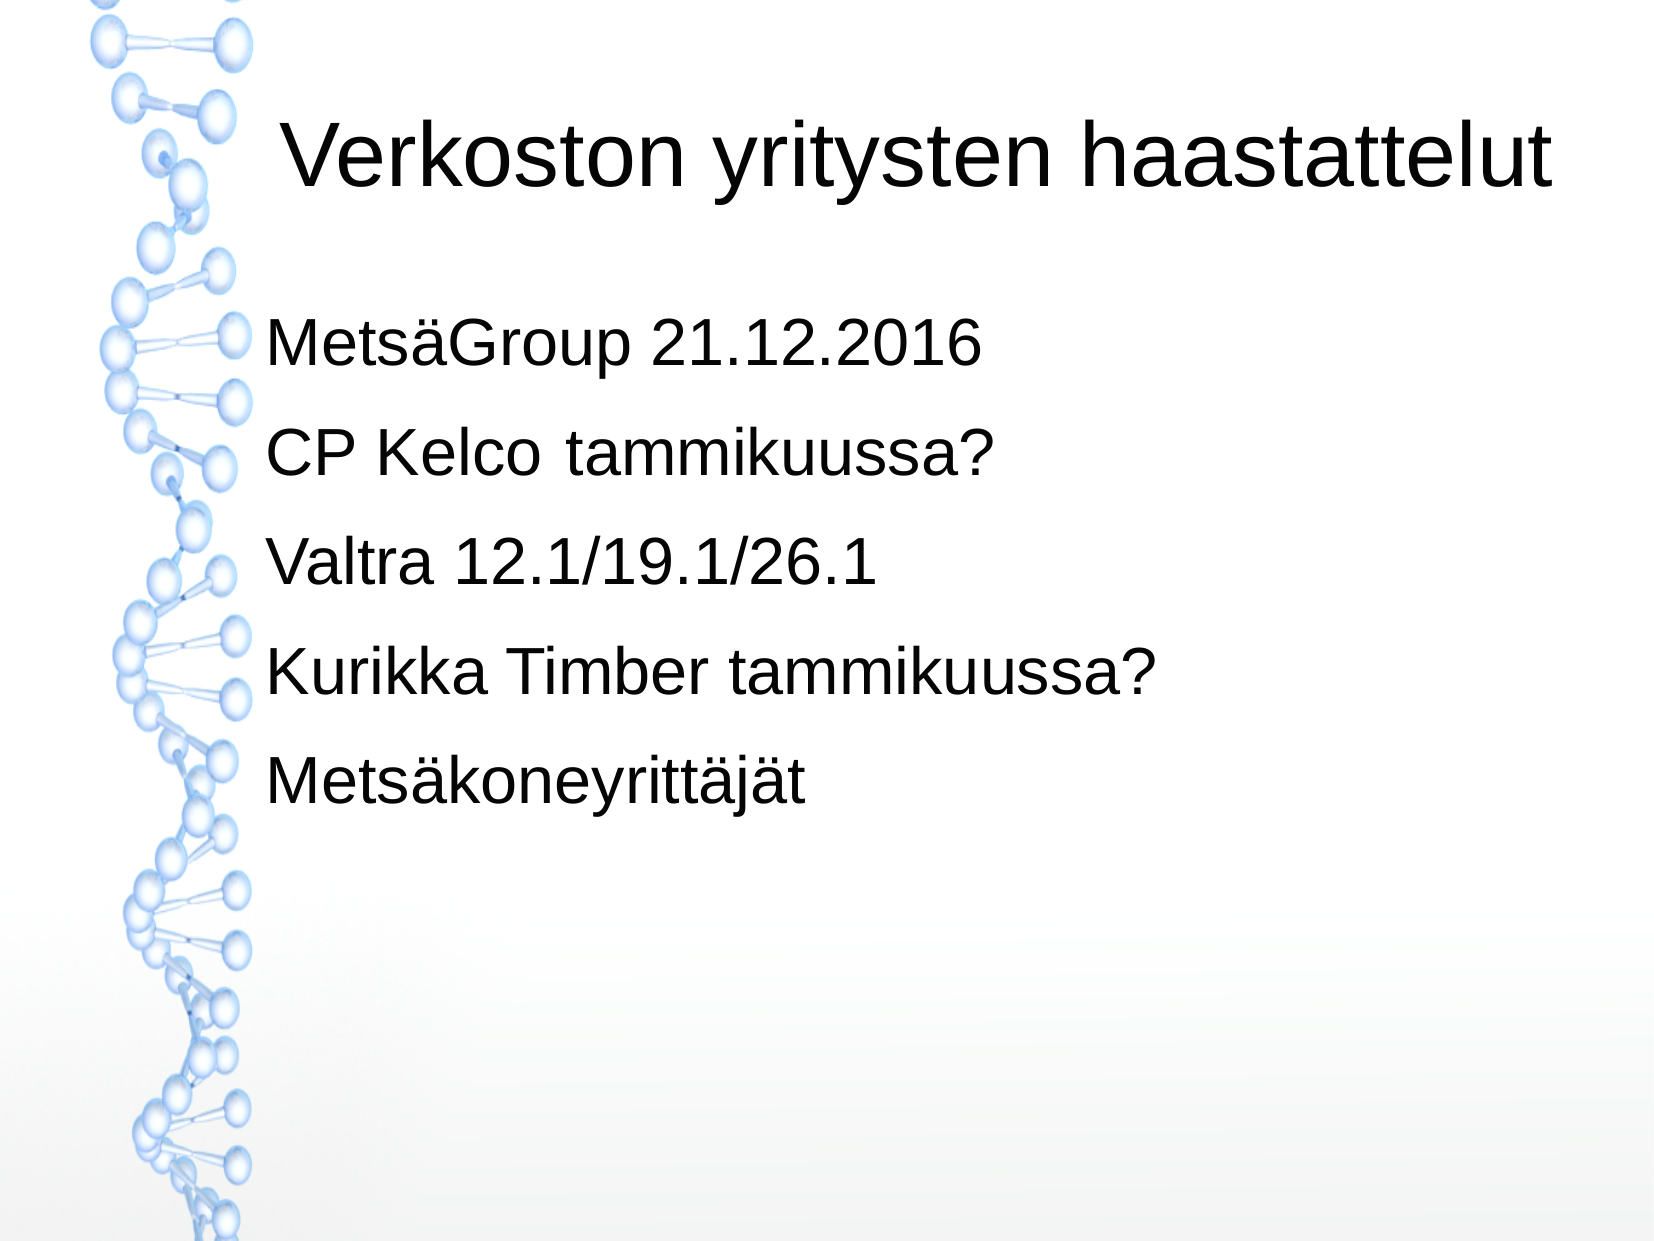

# Verkoston yritysten haastattelut
MetsäGroup 21.12.2016
CP Kelco	tammikuussa?
Valtra 12.1/19.1/26.1
Kurikka Timber tammikuussa?
Metsäkoneyrittäjät